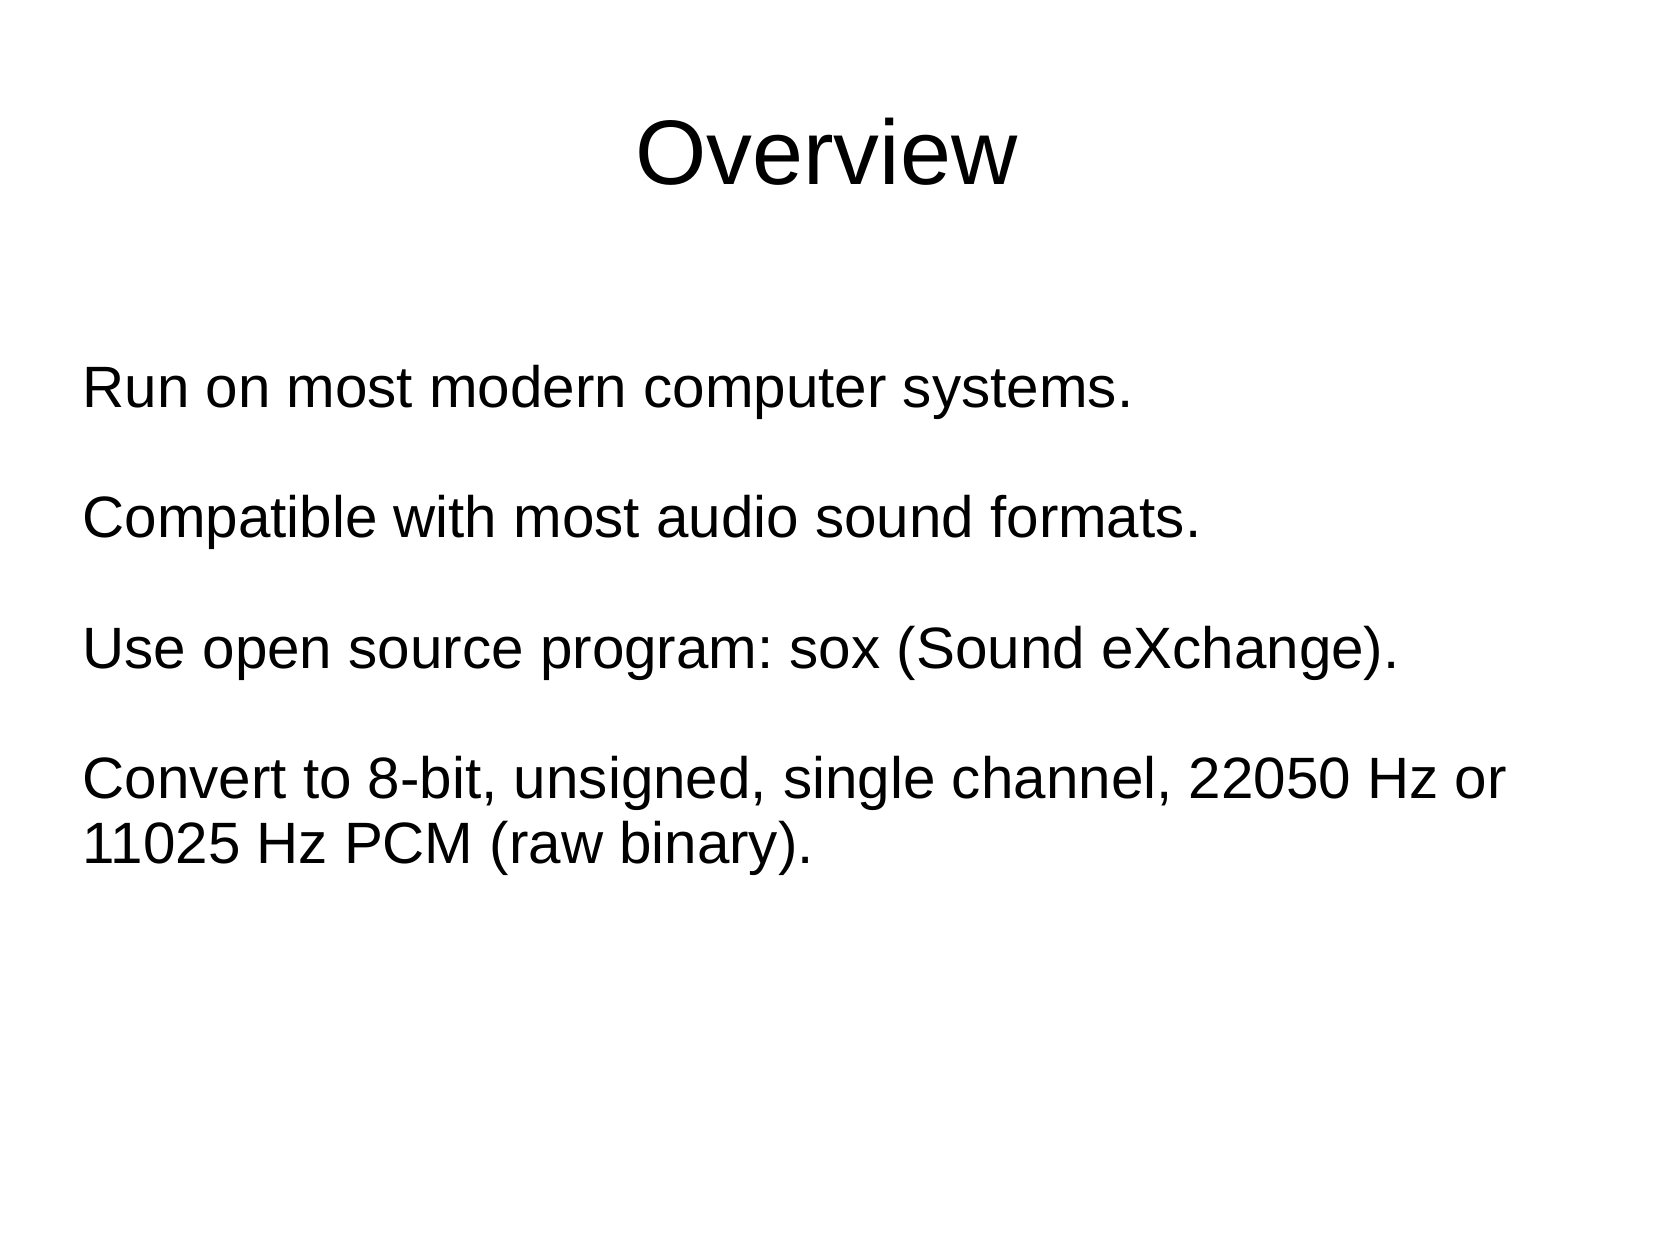

# Overview
Run on most modern computer systems.
Compatible with most audio sound formats.
Use open source program: sox (Sound eXchange).
Convert to 8-bit, unsigned, single channel, 22050 Hz or 11025 Hz PCM (raw binary).